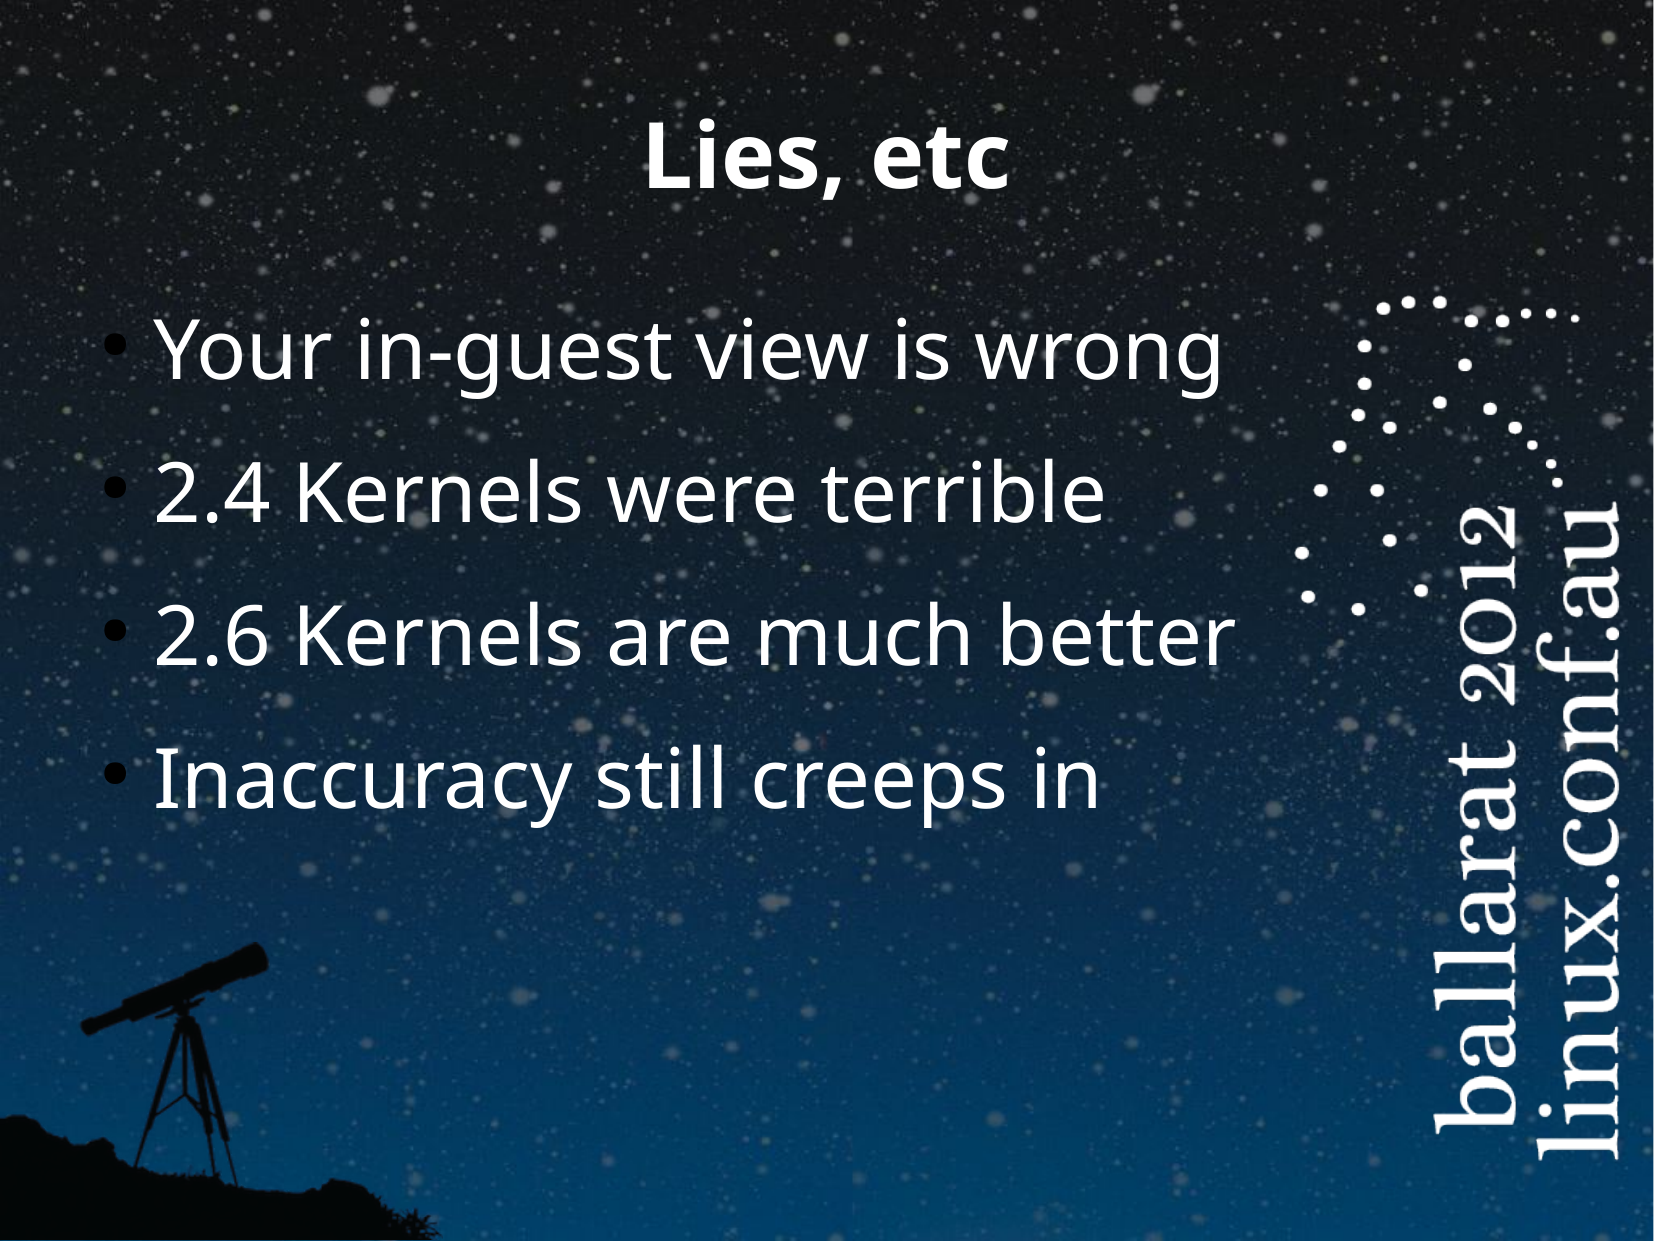

# Lies, etc
Your in-guest view is wrong
2.4 Kernels were terrible
2.6 Kernels are much better
Inaccuracy still creeps in